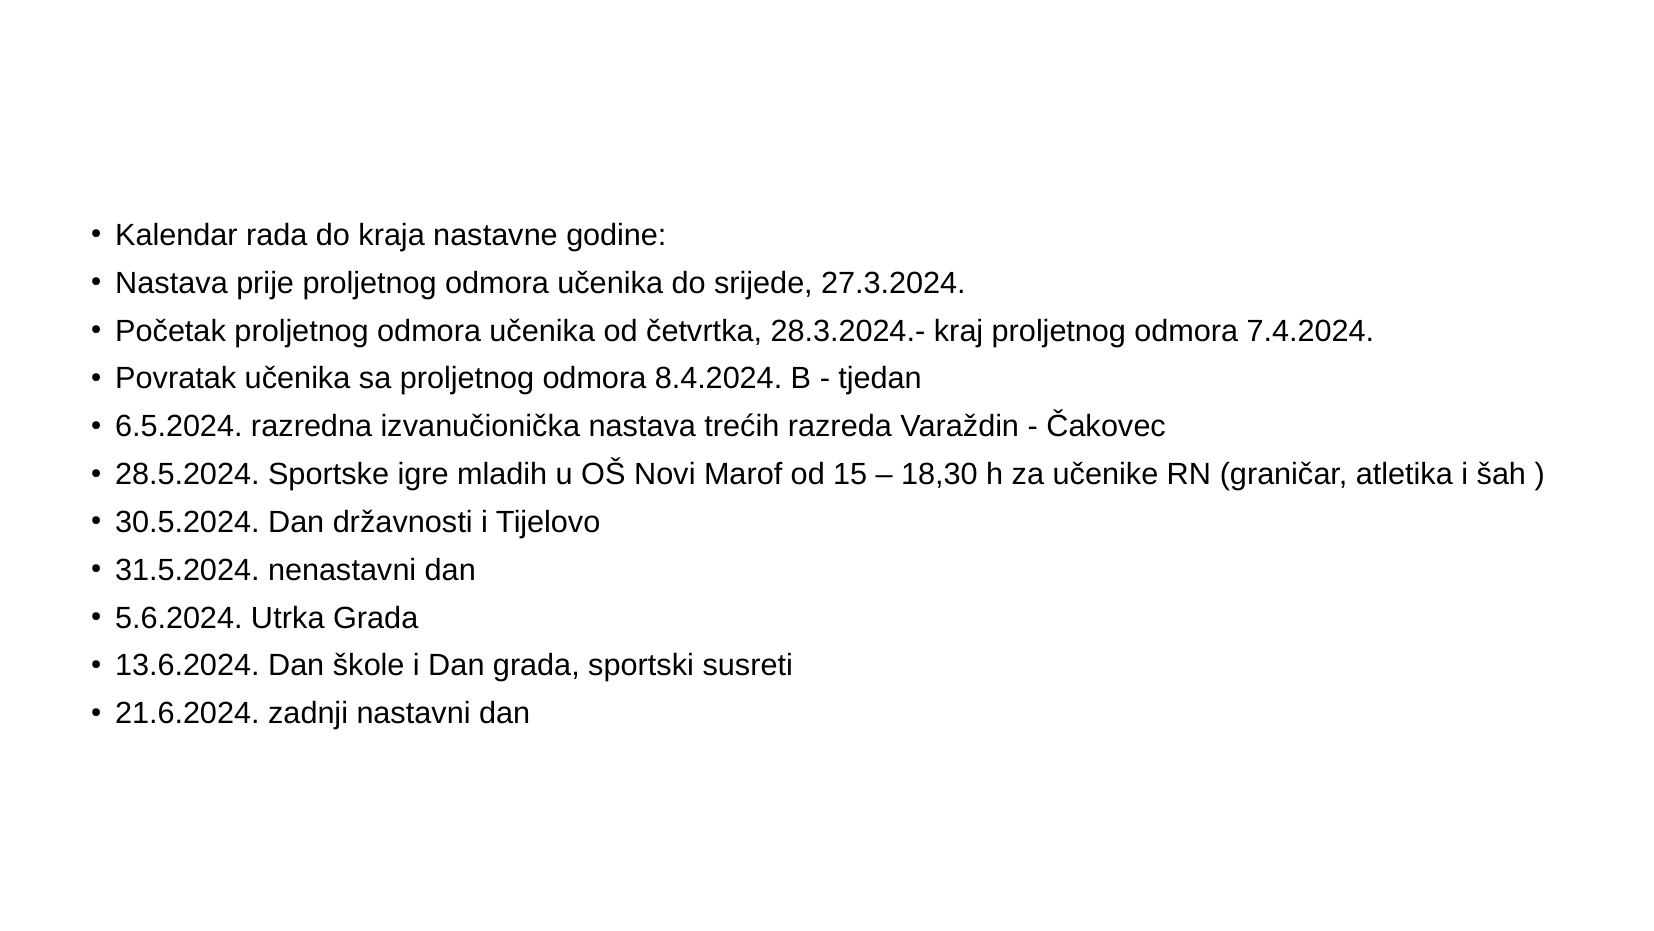

#
Kalendar rada do kraja nastavne godine:
Nastava prije proljetnog odmora učenika do srijede, 27.3.2024.
Početak proljetnog odmora učenika od četvrtka, 28.3.2024.- kraj proljetnog odmora 7.4.2024.
Povratak učenika sa proljetnog odmora 8.4.2024. B - tjedan
6.5.2024. razredna izvanučionička nastava trećih razreda Varaždin - Čakovec
28.5.2024. Sportske igre mladih u OŠ Novi Marof od 15 – 18,30 h za učenike RN (graničar, atletika i šah )
30.5.2024. Dan državnosti i Tijelovo
31.5.2024. nenastavni dan
5.6.2024. Utrka Grada
13.6.2024. Dan škole i Dan grada, sportski susreti
21.6.2024. zadnji nastavni dan